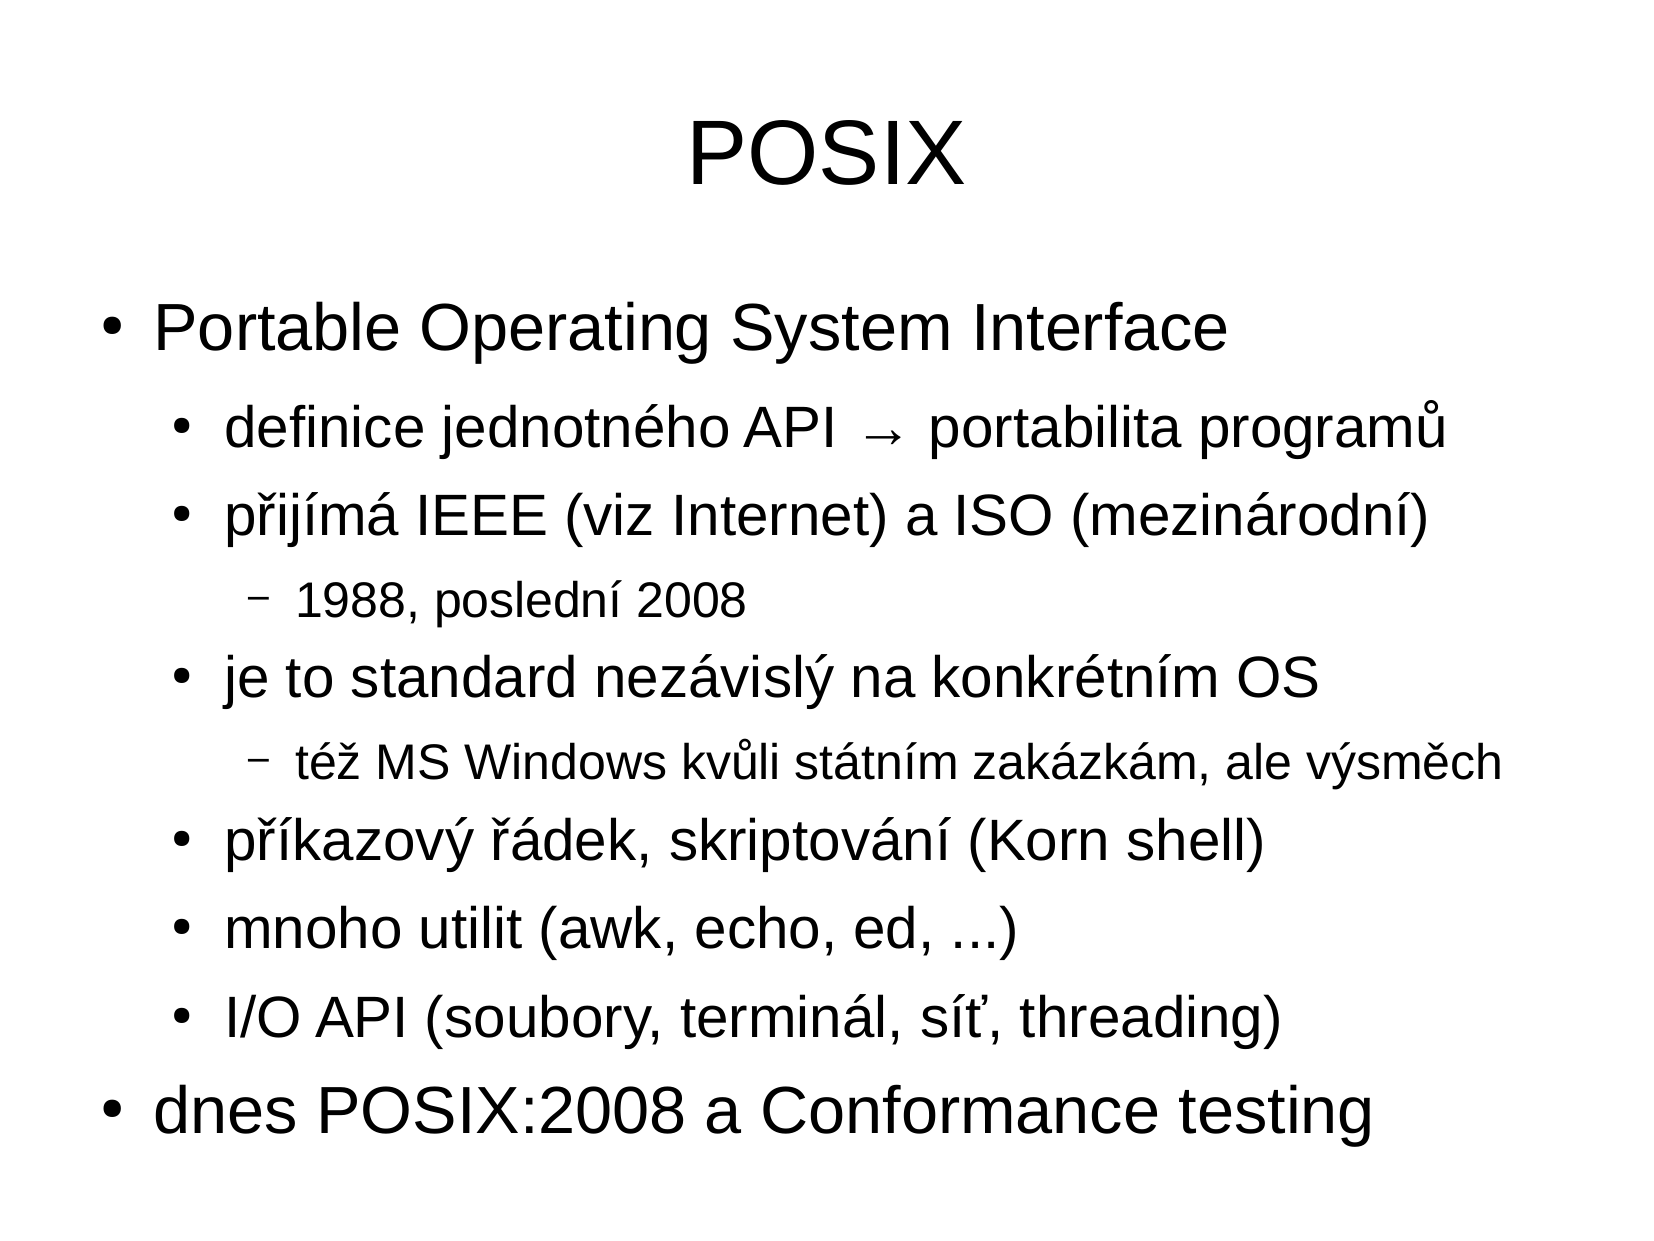

# POSIX
Portable Operating System Interface
definice jednotného API → portabilita programů
přijímá IEEE (viz Internet) a ISO (mezinárodní)
1988, poslední 2008
je to standard nezávislý na konkrétním OS
též MS Windows kvůli státním zakázkám, ale výsměch
příkazový řádek, skriptování (Korn shell)
mnoho utilit (awk, echo, ed, ...)
I/O API (soubory, terminál, síť, threading)
dnes POSIX:2008 a Conformance testing